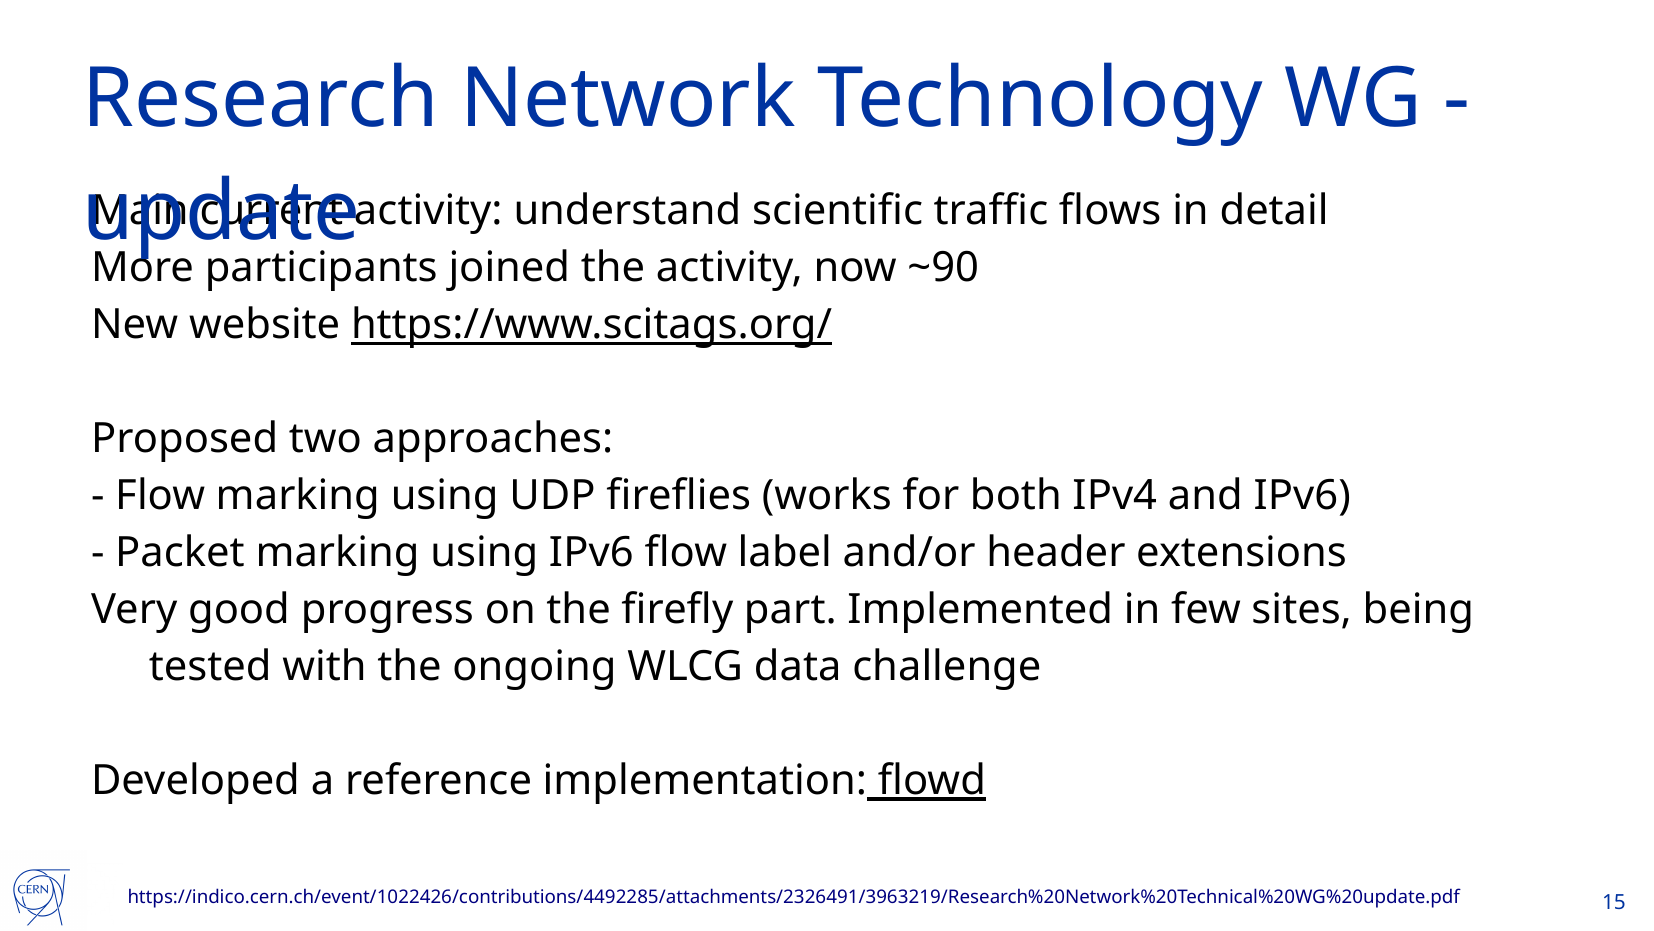

# Research Network Technology WG - update
Main current activity: understand scientific traffic flows in detail
More participants joined the activity, now ~90
New website https://www.scitags.org/
Proposed two approaches:
- Flow marking using UDP fireflies (works for both IPv4 and IPv6)
- Packet marking using IPv6 flow label and/or header extensions
Very good progress on the firefly part. Implemented in few sites, being tested with the ongoing WLCG data challenge
Developed a reference implementation: flowd
15
https://indico.cern.ch/event/1022426/contributions/4492285/attachments/2326491/3963219/Research%20Network%20Technical%20WG%20update.pdf